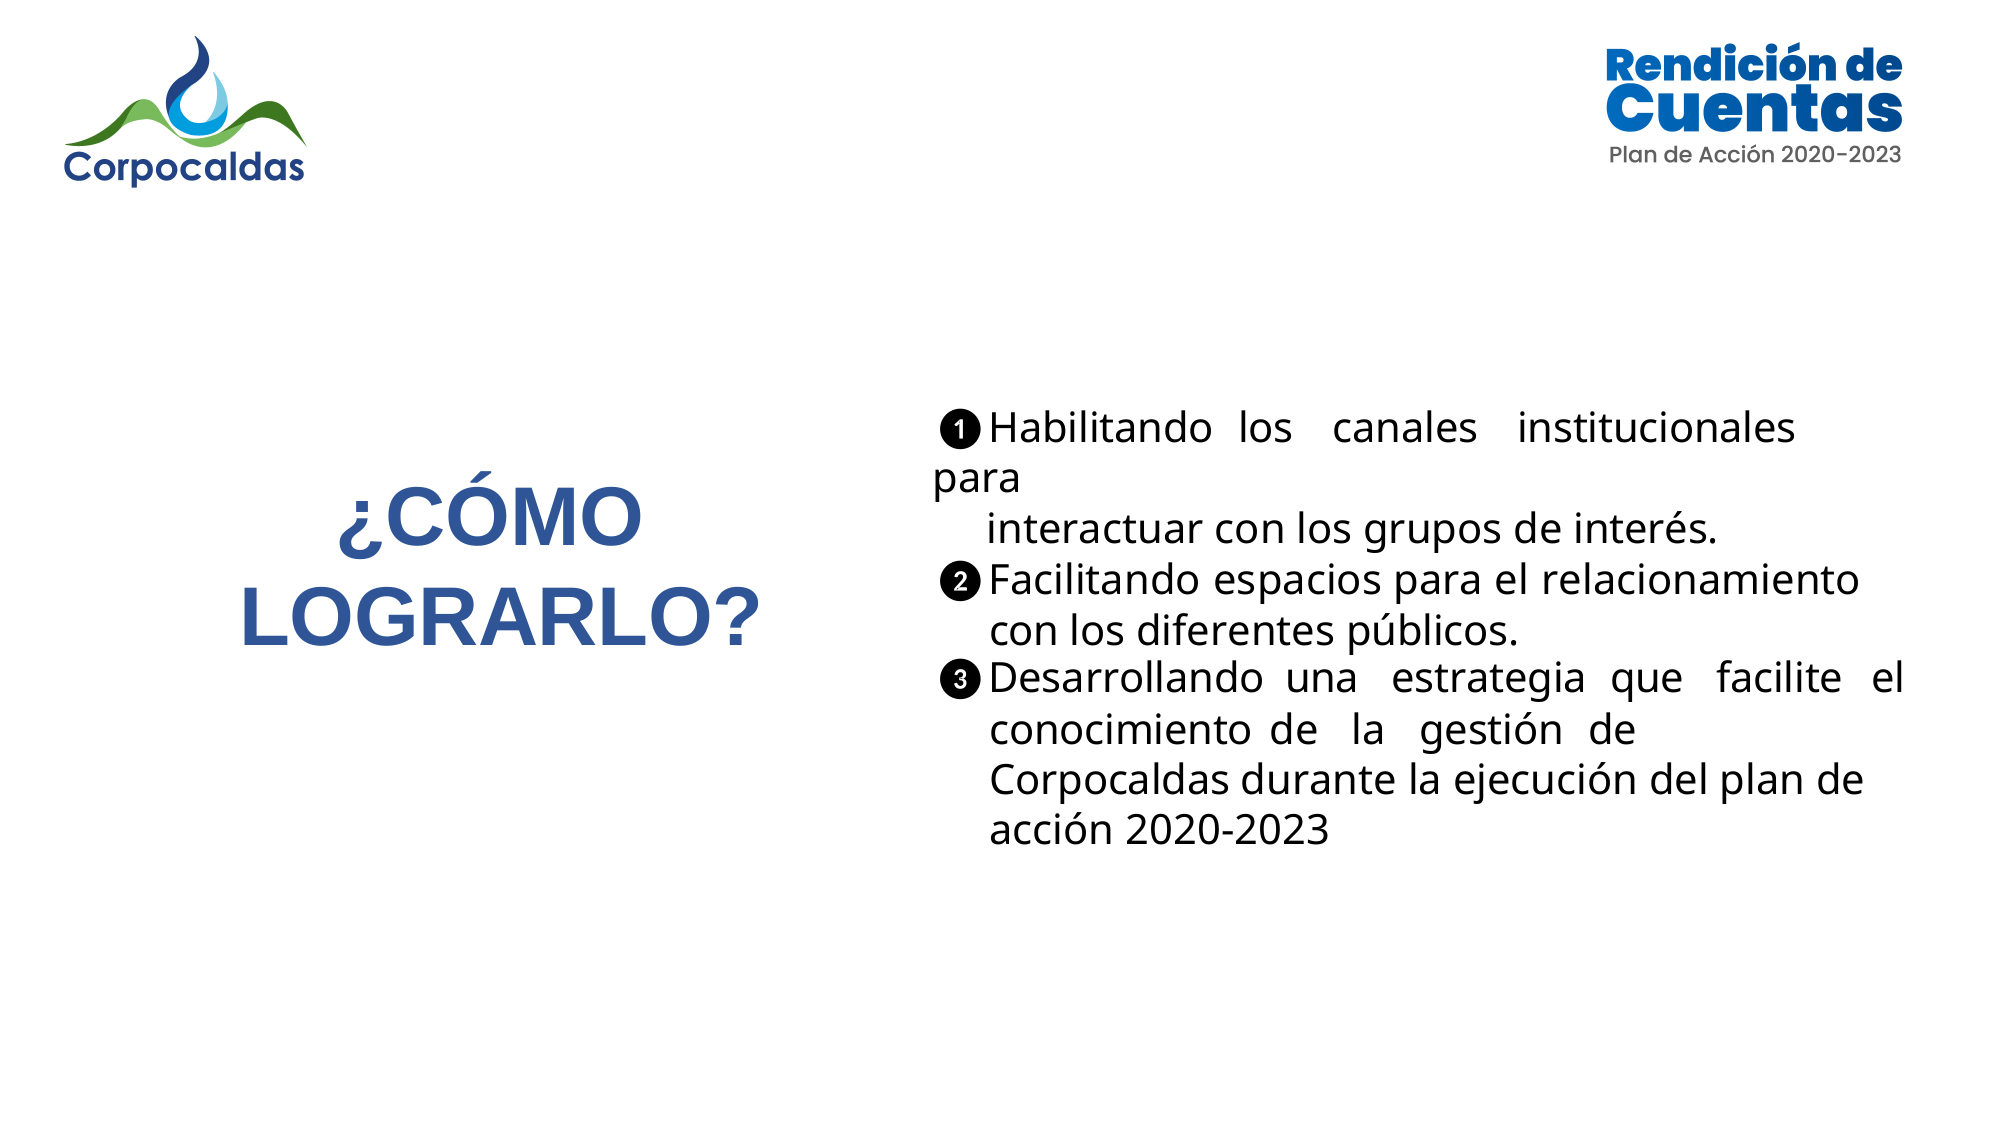

❶Habilitando	los	canales	institucionales	para
 interactuar con los grupos de interés.
❷Facilitando espacios para el relacionamiento con los diferentes públicos.
❸Desarrollando	una	estrategia	que	facilite	el
conocimiento	de	la	gestión	de	Corpocaldas durante la ejecución del plan de acción 2020-2023
# ¿CÓMO LOGRARLO?